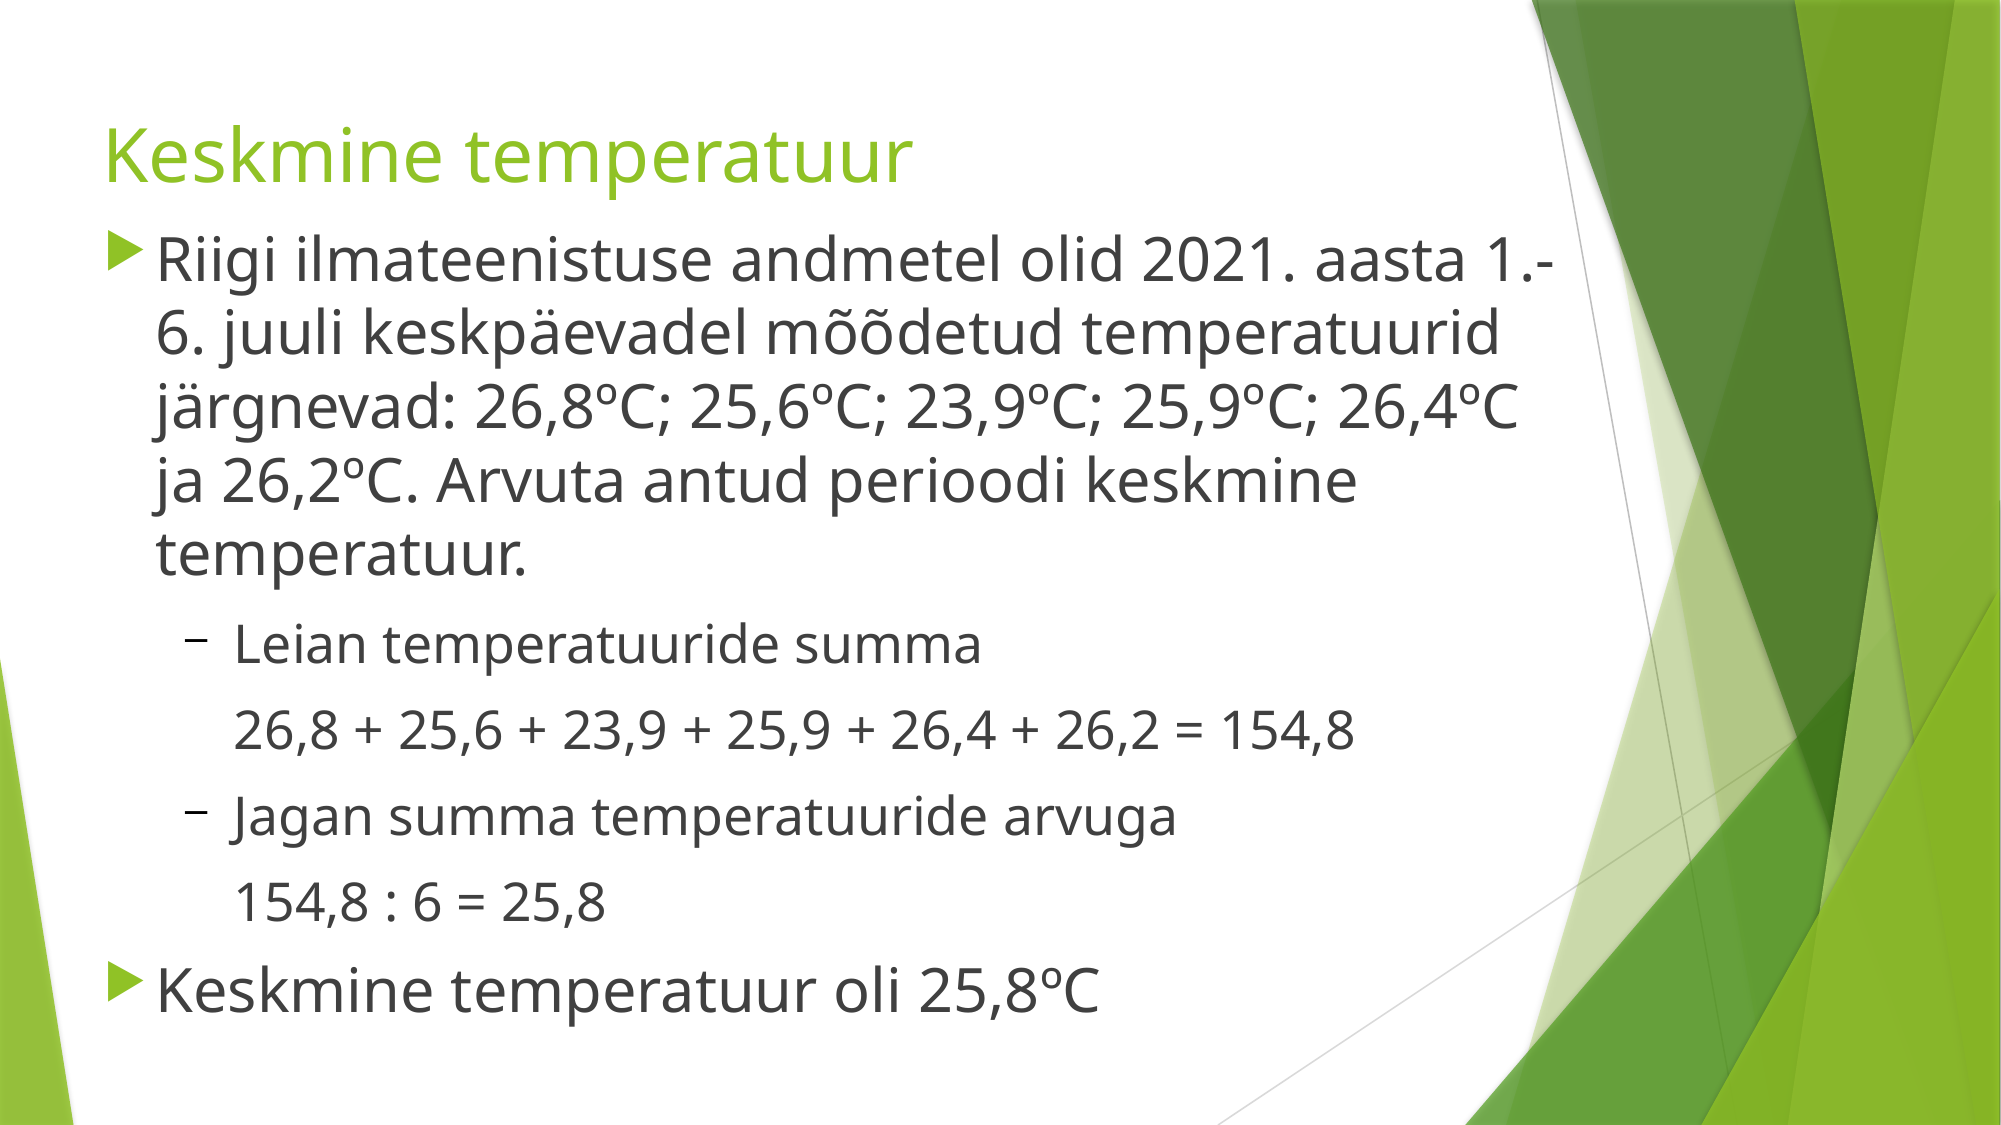

# Keskmine temperatuur
Riigi ilmateenistuse andmetel olid 2021. aasta 1.-6. juuli keskpäevadel mõõdetud temperatuurid järgnevad: 26,8ºC; 25,6ºC; 23,9ºC; 25,9ºC; 26,4ºC ja 26,2ºC. Arvuta antud perioodi keskmine temperatuur.
Leian temperatuuride summa
26,8 + 25,6 + 23,9 + 25,9 + 26,4 + 26,2 = 154,8
Jagan summa temperatuuride arvuga
154,8 : 6 = 25,8
Keskmine temperatuur oli 25,8ºC